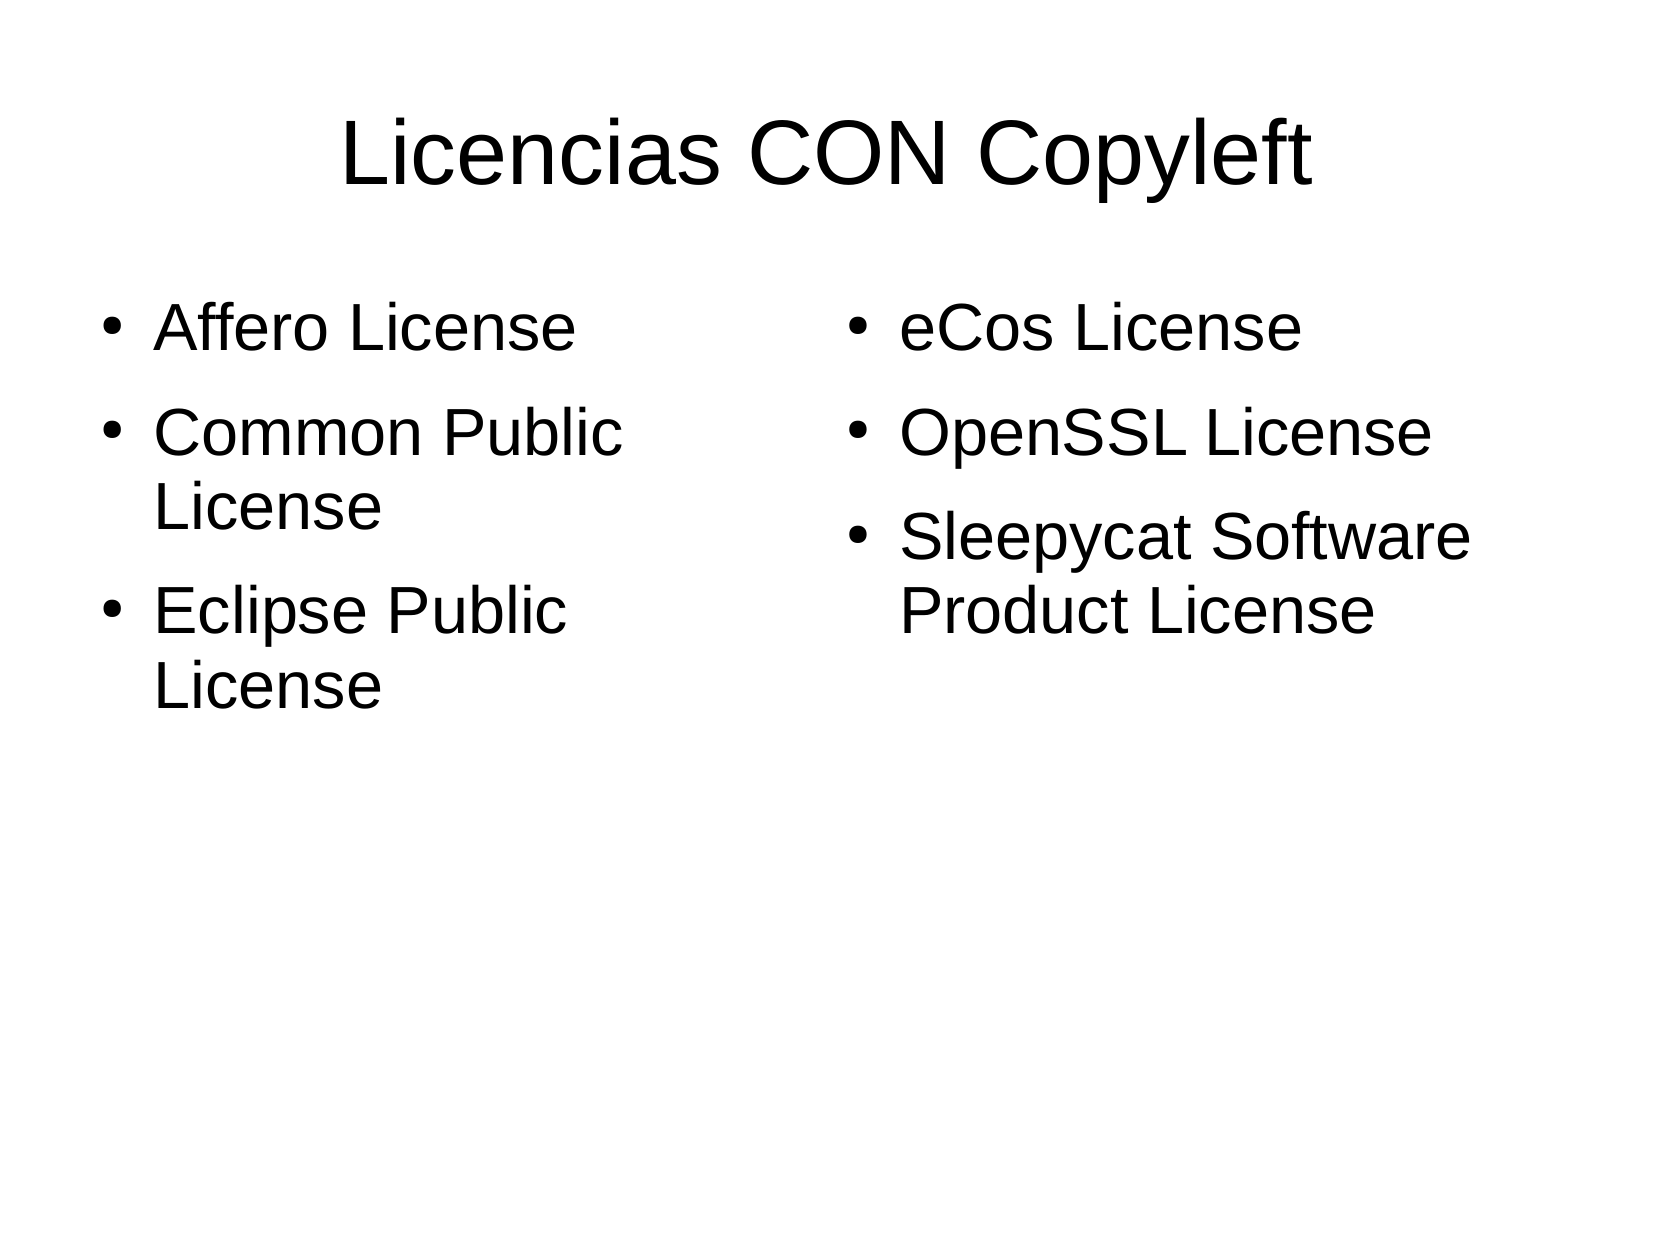

# Licencias CON Copyleft
Affero License
Common Public License
Eclipse Public License
eCos License
OpenSSL License
Sleepycat Software Product License